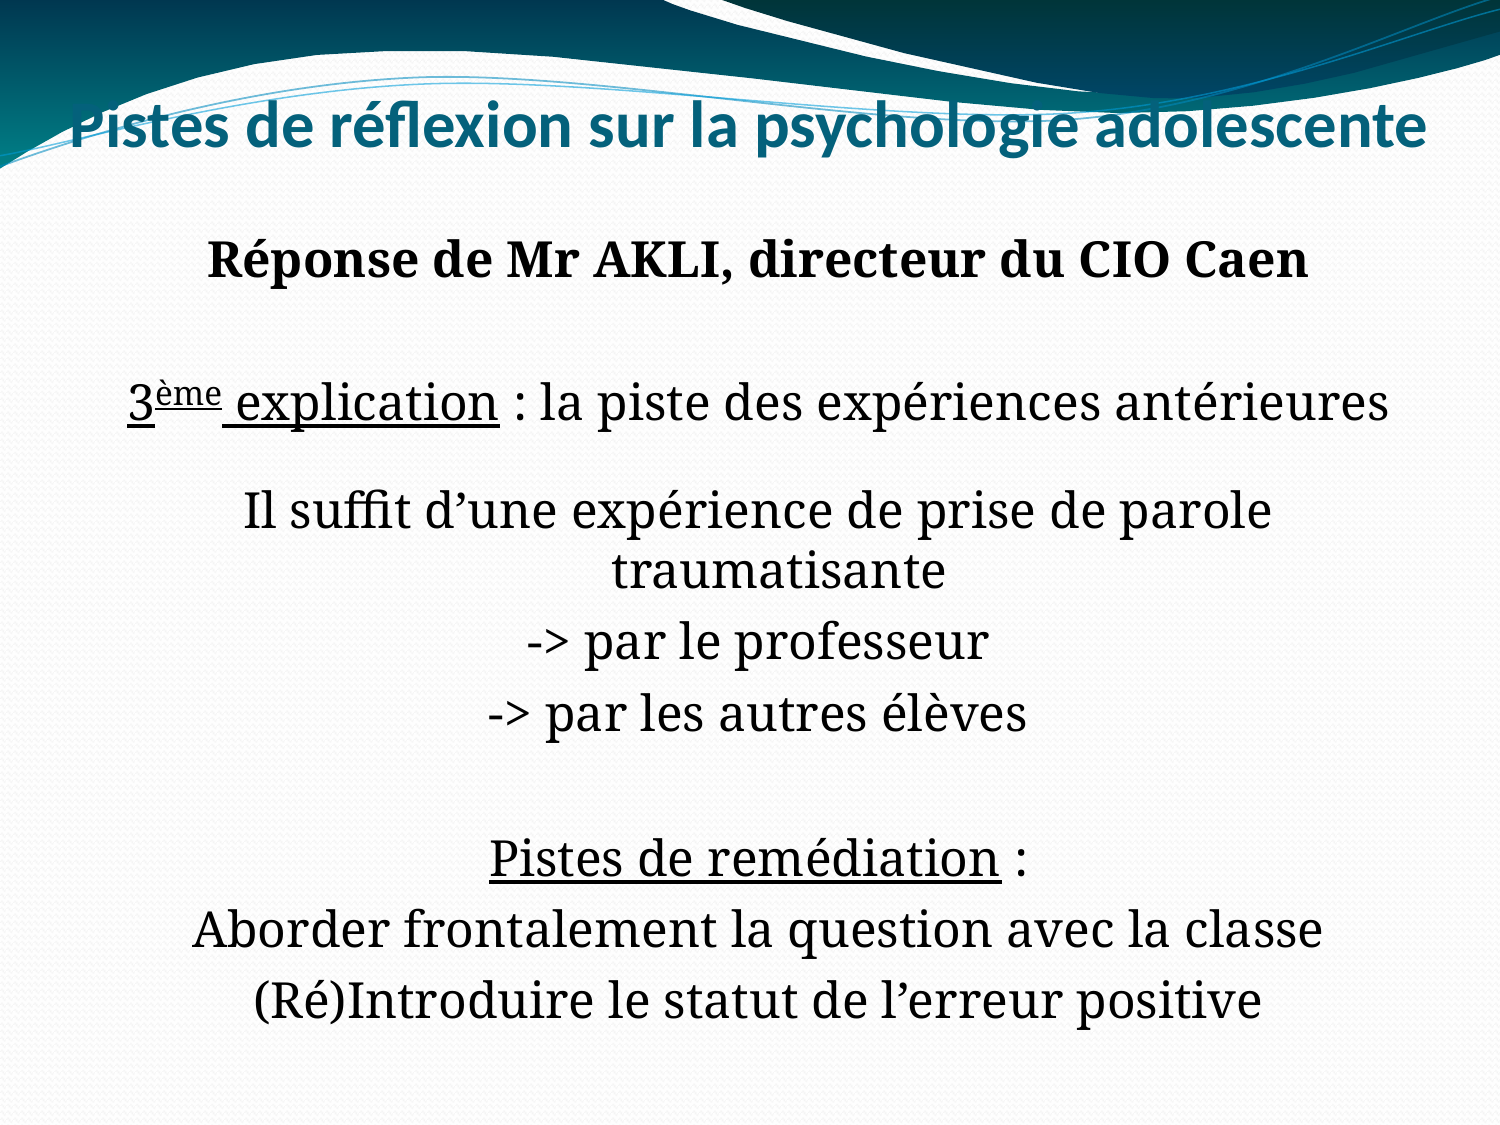

# Pistes de réflexion sur la psychologie adolescente
Réponse de Mr AKLI, directeur du CIO Caen
3ème explication : la piste des expériences antérieures
Il suffit d’une expérience de prise de parole traumatisante
-> par le professeur
-> par les autres élèves
Pistes de remédiation :
Aborder frontalement la question avec la classe
(Ré)Introduire le statut de l’erreur positive